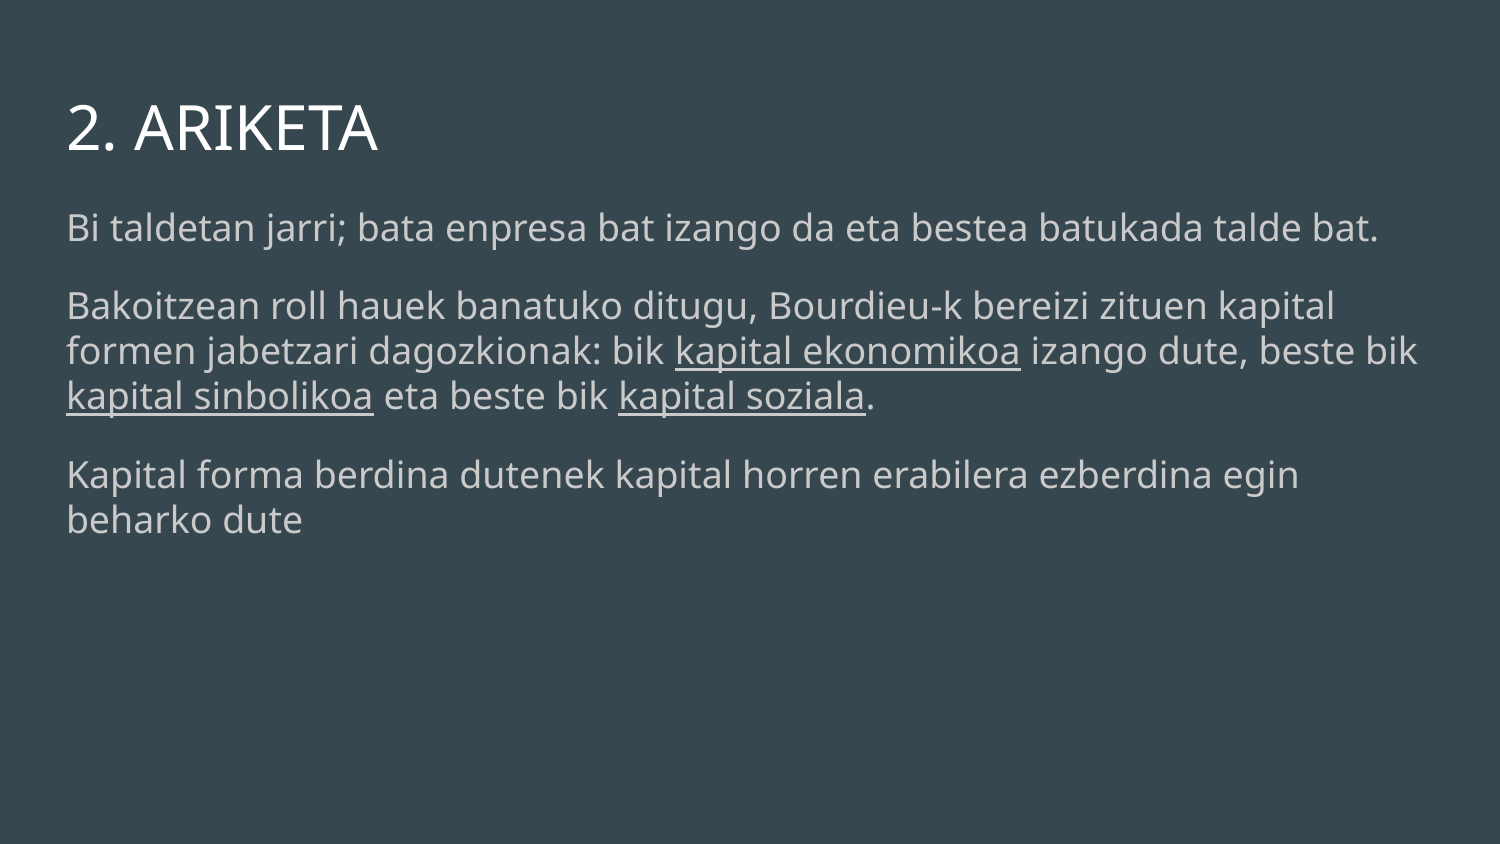

# 2. ARIKETA
Bi taldetan jarri; bata enpresa bat izango da eta bestea batukada talde bat.
Bakoitzean roll hauek banatuko ditugu, Bourdieu-k bereizi zituen kapital formen jabetzari dagozkionak: bik kapital ekonomikoa izango dute, beste bik kapital sinbolikoa eta beste bik kapital soziala.
Kapital forma berdina dutenek kapital horren erabilera ezberdina egin beharko dute